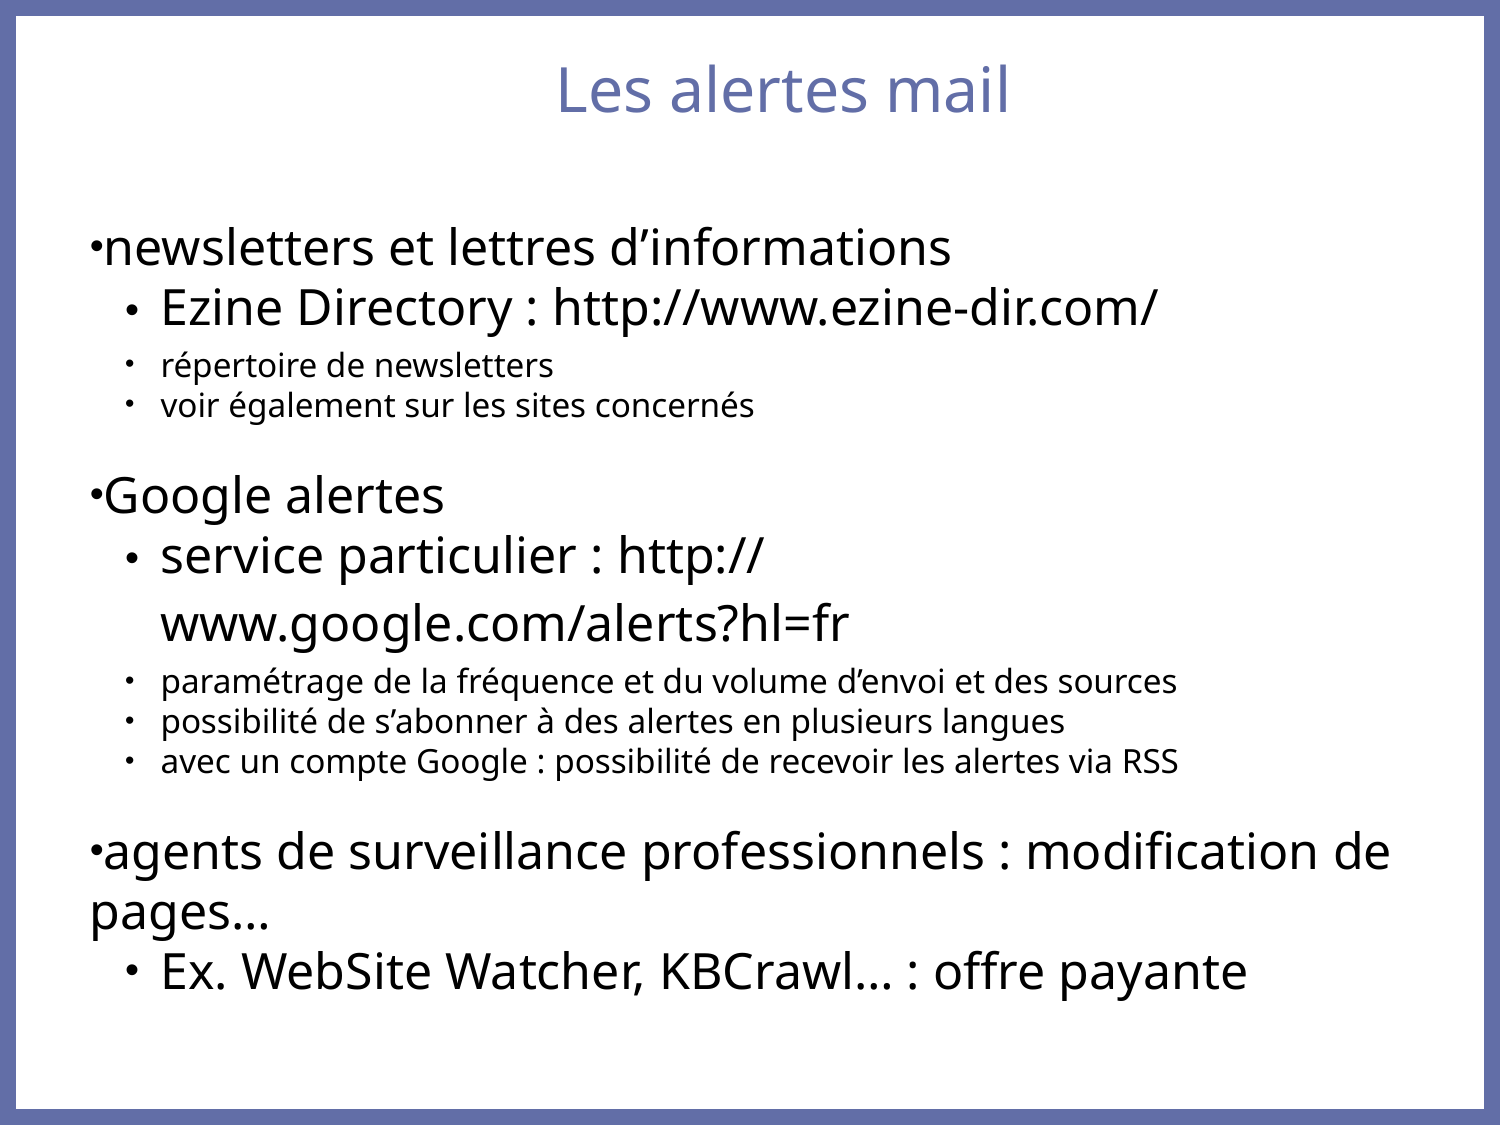

Les alertes mail
newsletters et lettres d’informations
Ezine Directory : http://www.ezine-dir.com/
répertoire de newsletters
voir également sur les sites concernés
Google alertes
service particulier : http://www.google.com/alerts?hl=fr
paramétrage de la fréquence et du volume d’envoi et des sources
possibilité de s’abonner à des alertes en plusieurs langues
avec un compte Google : possibilité de recevoir les alertes via RSS
agents de surveillance professionnels : modification de pages…
Ex. WebSite Watcher, KBCrawl… : offre payante